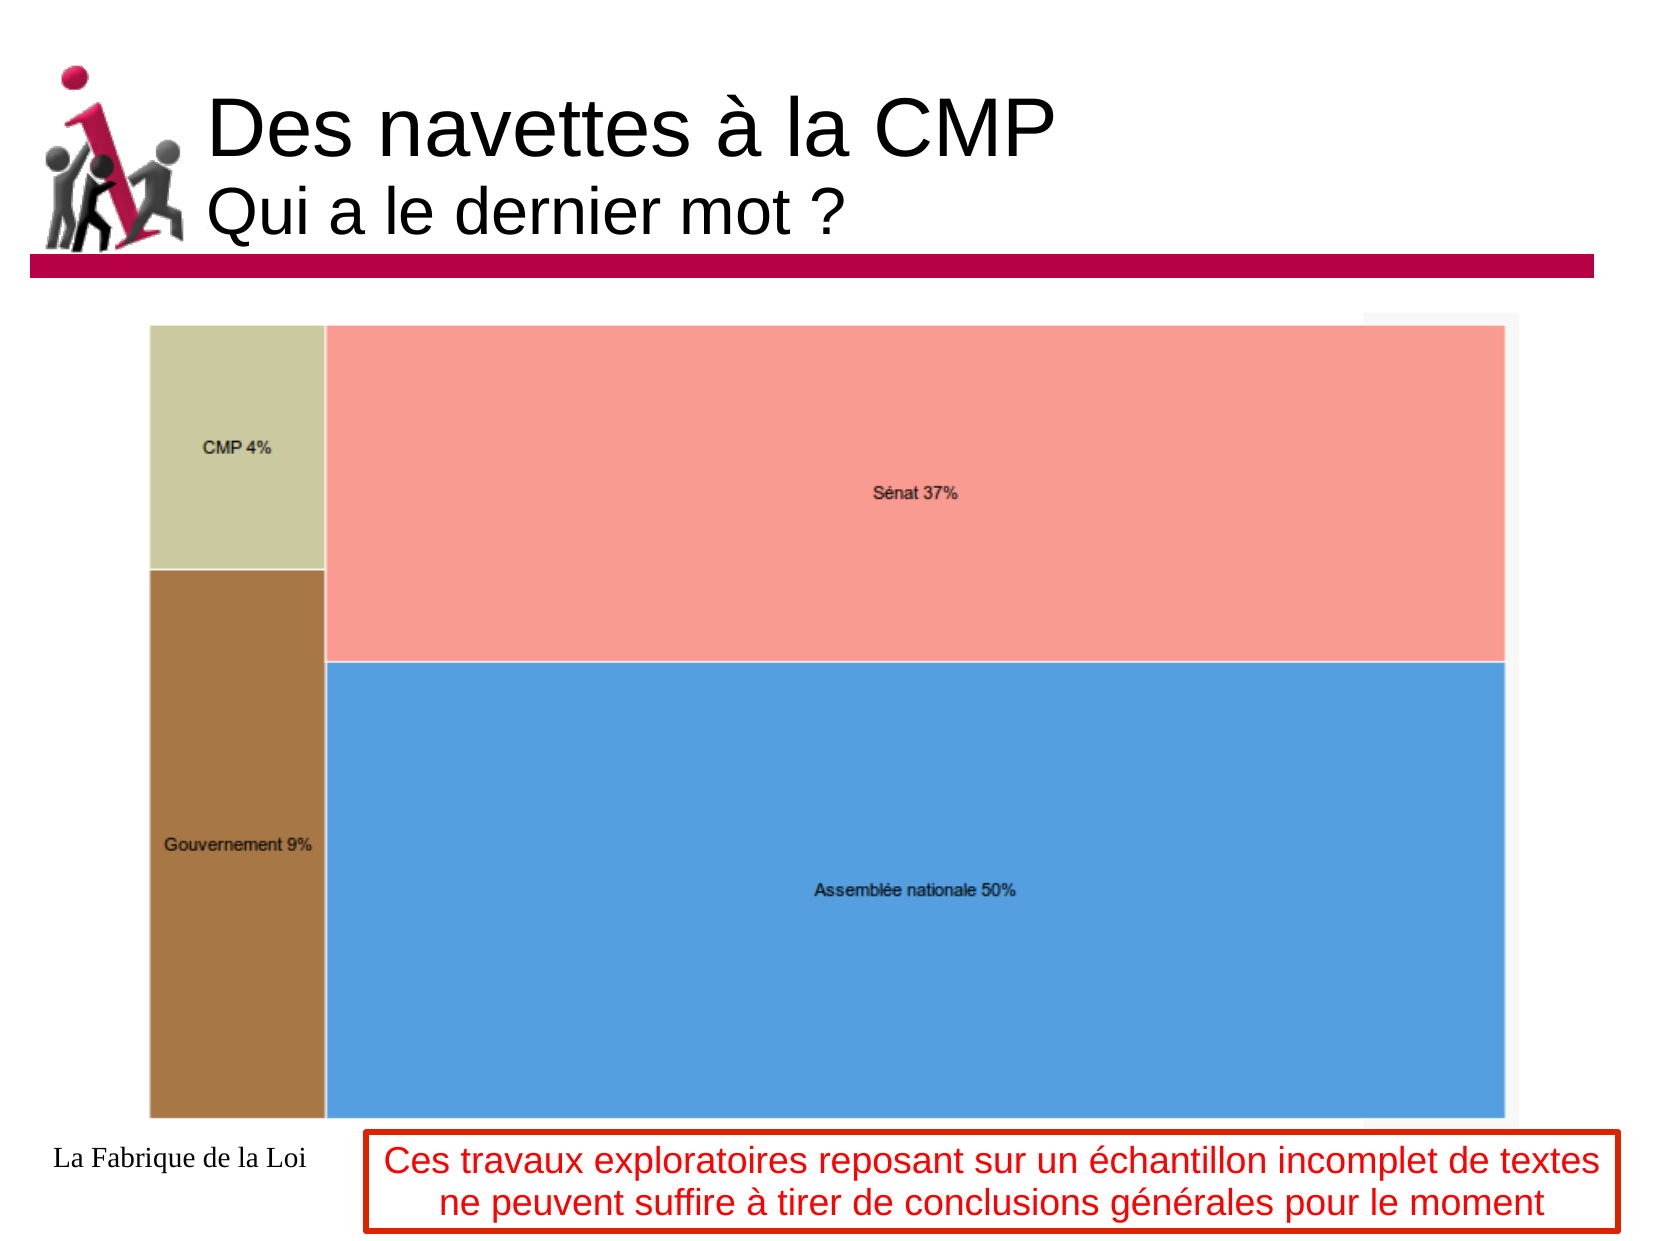

# Des navettes à la CMP Qui a le dernier mot ?
Ces travaux exploratoires reposant sur un échantillon incomplet de textes ne peuvent suffire à tirer de conclusions générales pour le moment